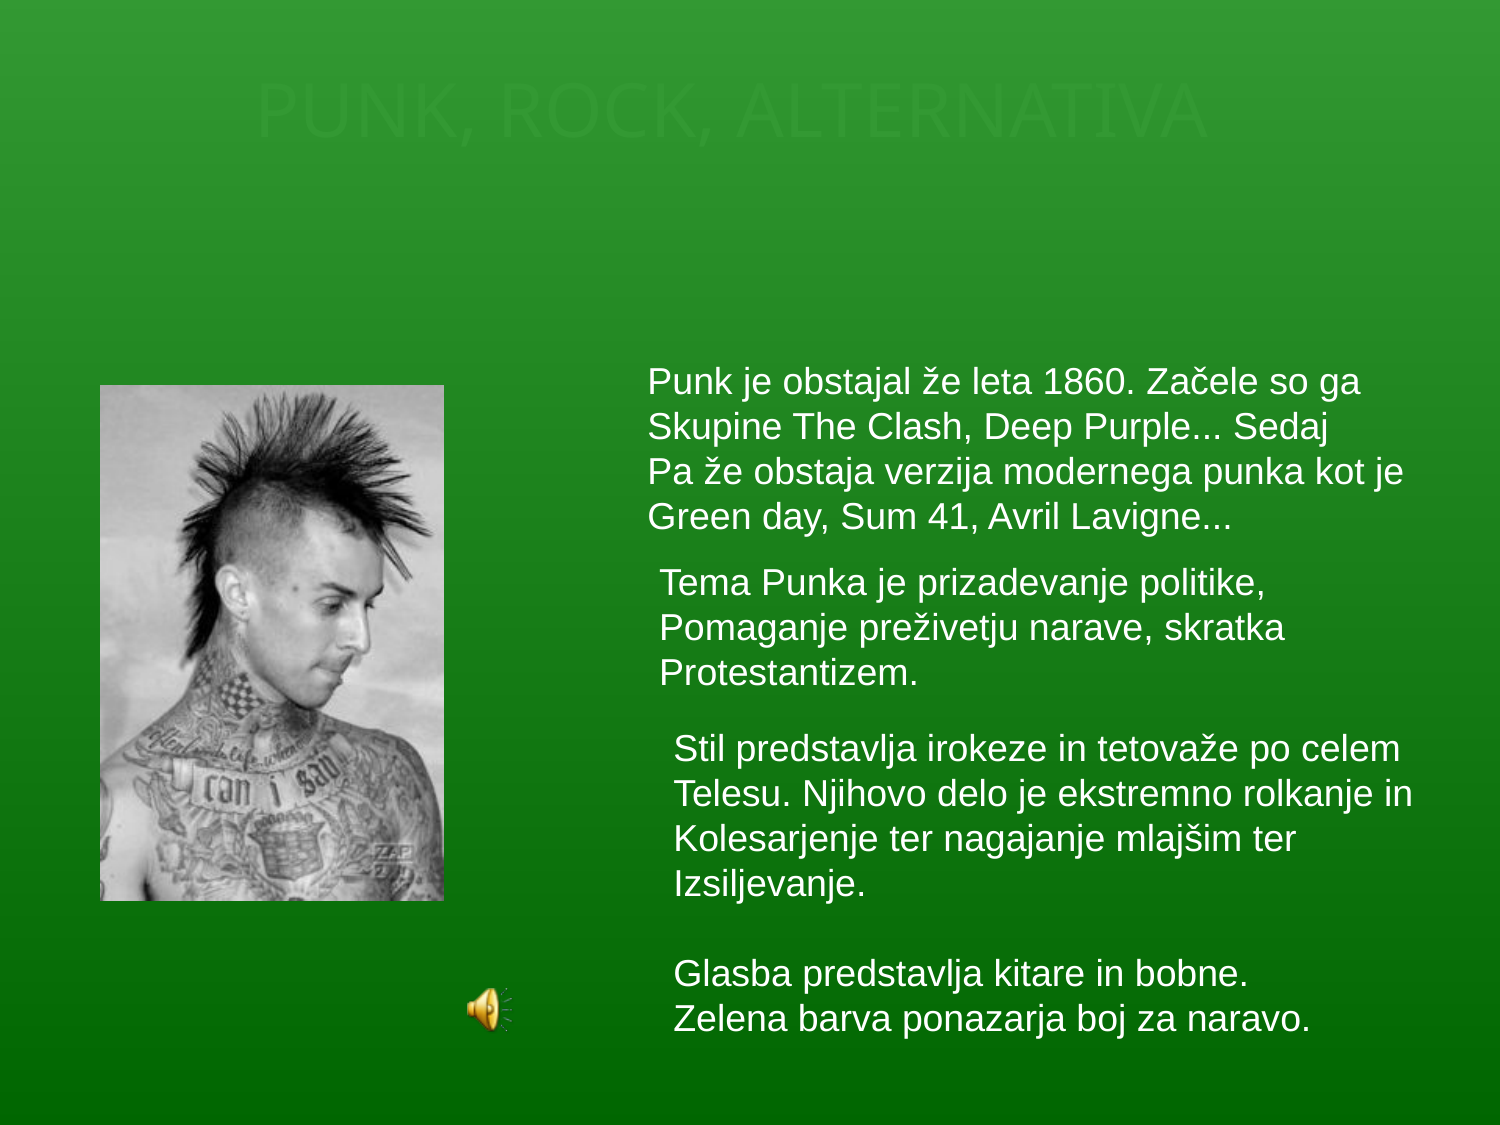

PUNK, ROCK, ALTERNATIVA
Punk je obstajal že leta 1860. Začele so ga
Skupine The Clash, Deep Purple... Sedaj
Pa že obstaja verzija modernega punka kot je
Green day, Sum 41, Avril Lavigne...
Tema Punka je prizadevanje politike,
Pomaganje preživetju narave, skratka
Protestantizem.
Stil predstavlja irokeze in tetovaže po celem
Telesu. Njihovo delo je ekstremno rolkanje in
Kolesarjenje ter nagajanje mlajšim ter
Izsiljevanje.
Glasba predstavlja kitare in bobne.
Zelena barva ponazarja boj za naravo.